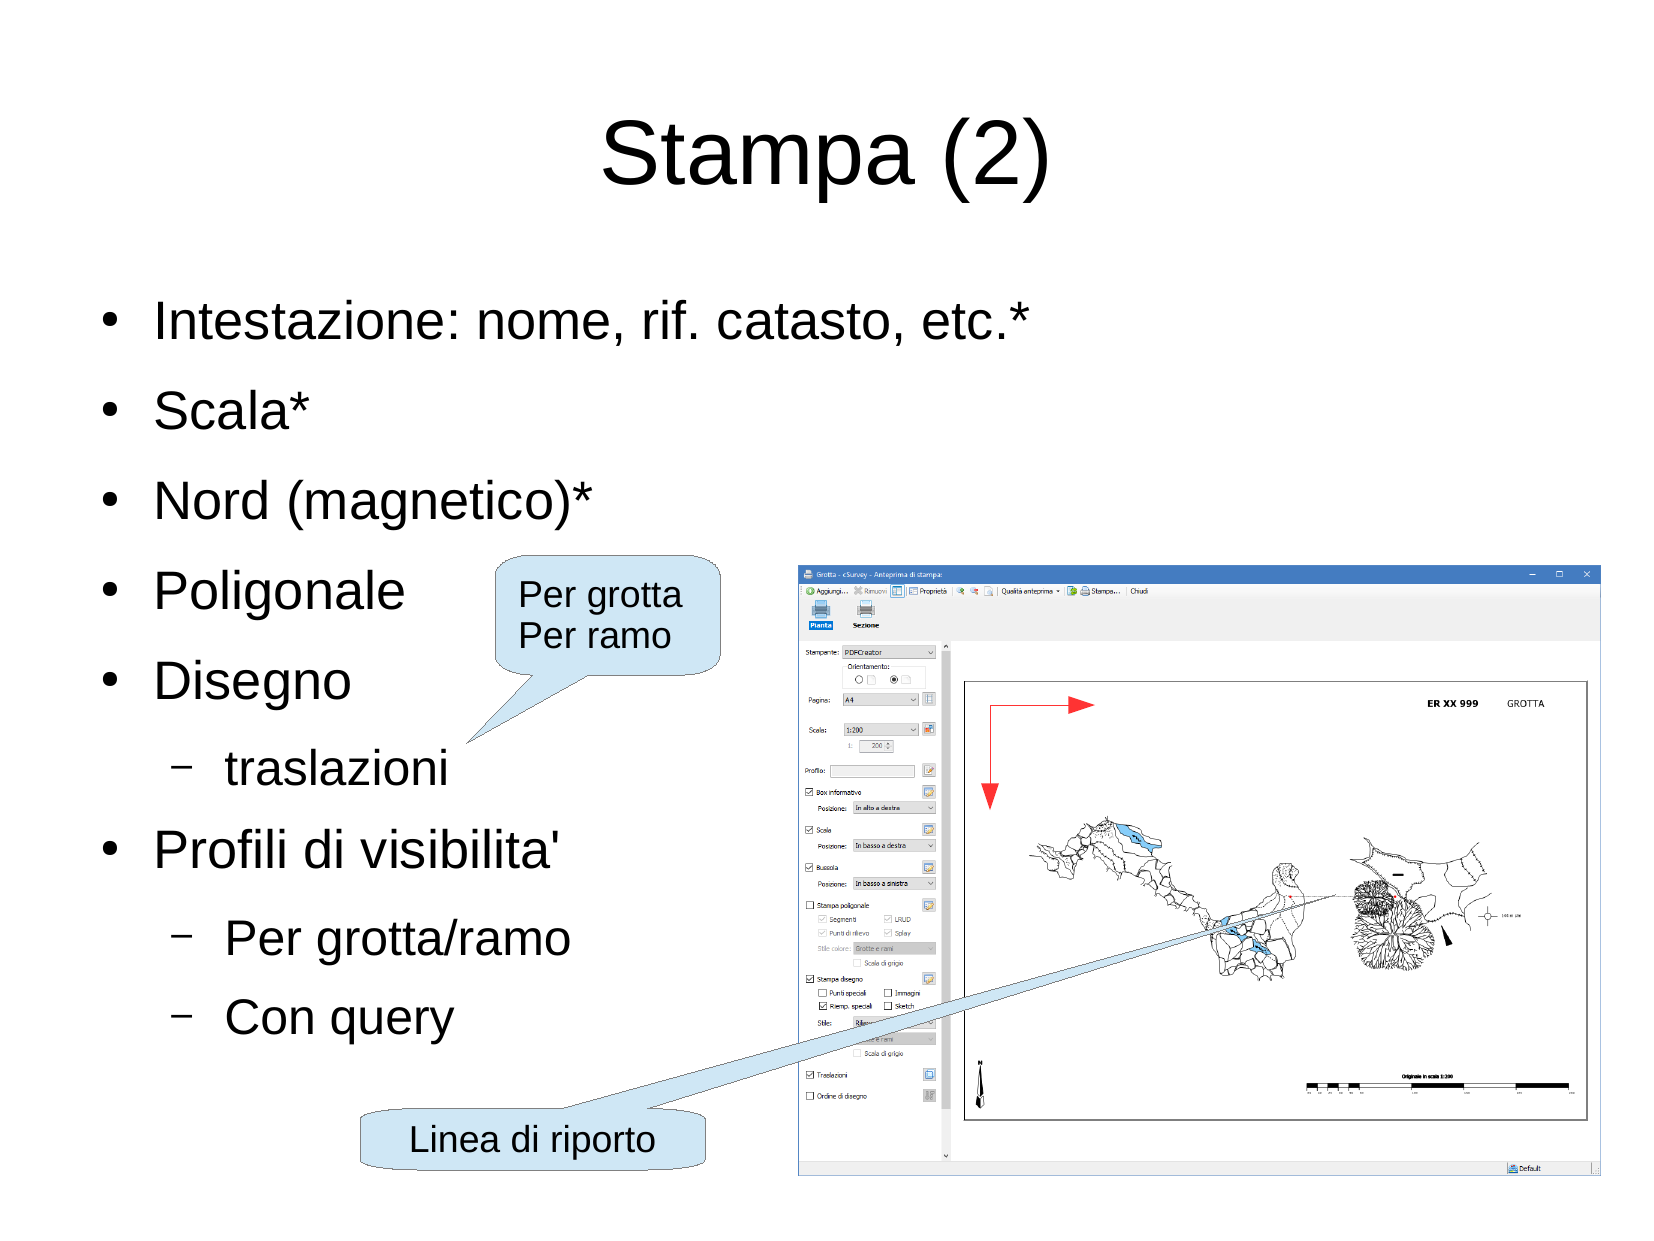

# Stampa (2)
Intestazione: nome, rif. catasto, etc.*
Scala*
Nord (magnetico)*
Poligonale
Disegno
traslazioni
Profili di visibilita'
Per grotta/ramo
Con query
Per grotta
Per ramo
Linea di riporto